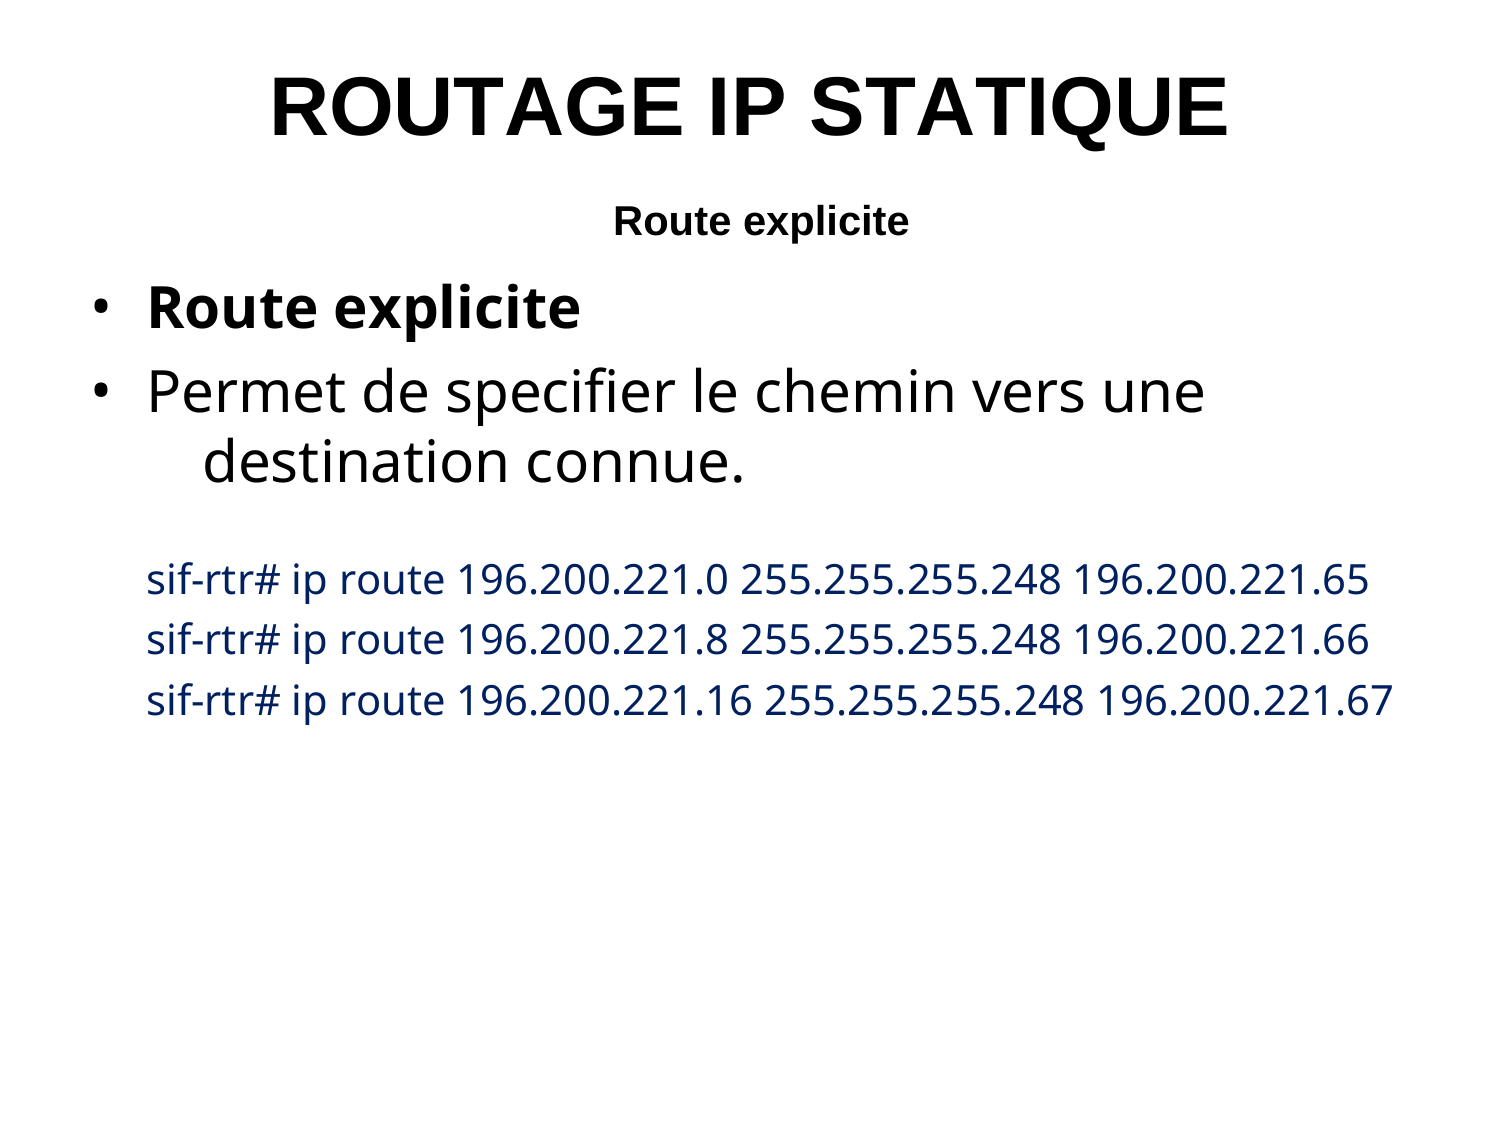

# ROUTAGE IP STATIQUE Route explicite
Route explicite
Permet de specifier le chemin vers une destination connue.
sif-rtr# ip route 196.200.221.0 255.255.255.248 196.200.221.65
sif-rtr# ip route 196.200.221.8 255.255.255.248 196.200.221.66
sif-rtr# ip route 196.200.221.16 255.255.255.248 196.200.221.67